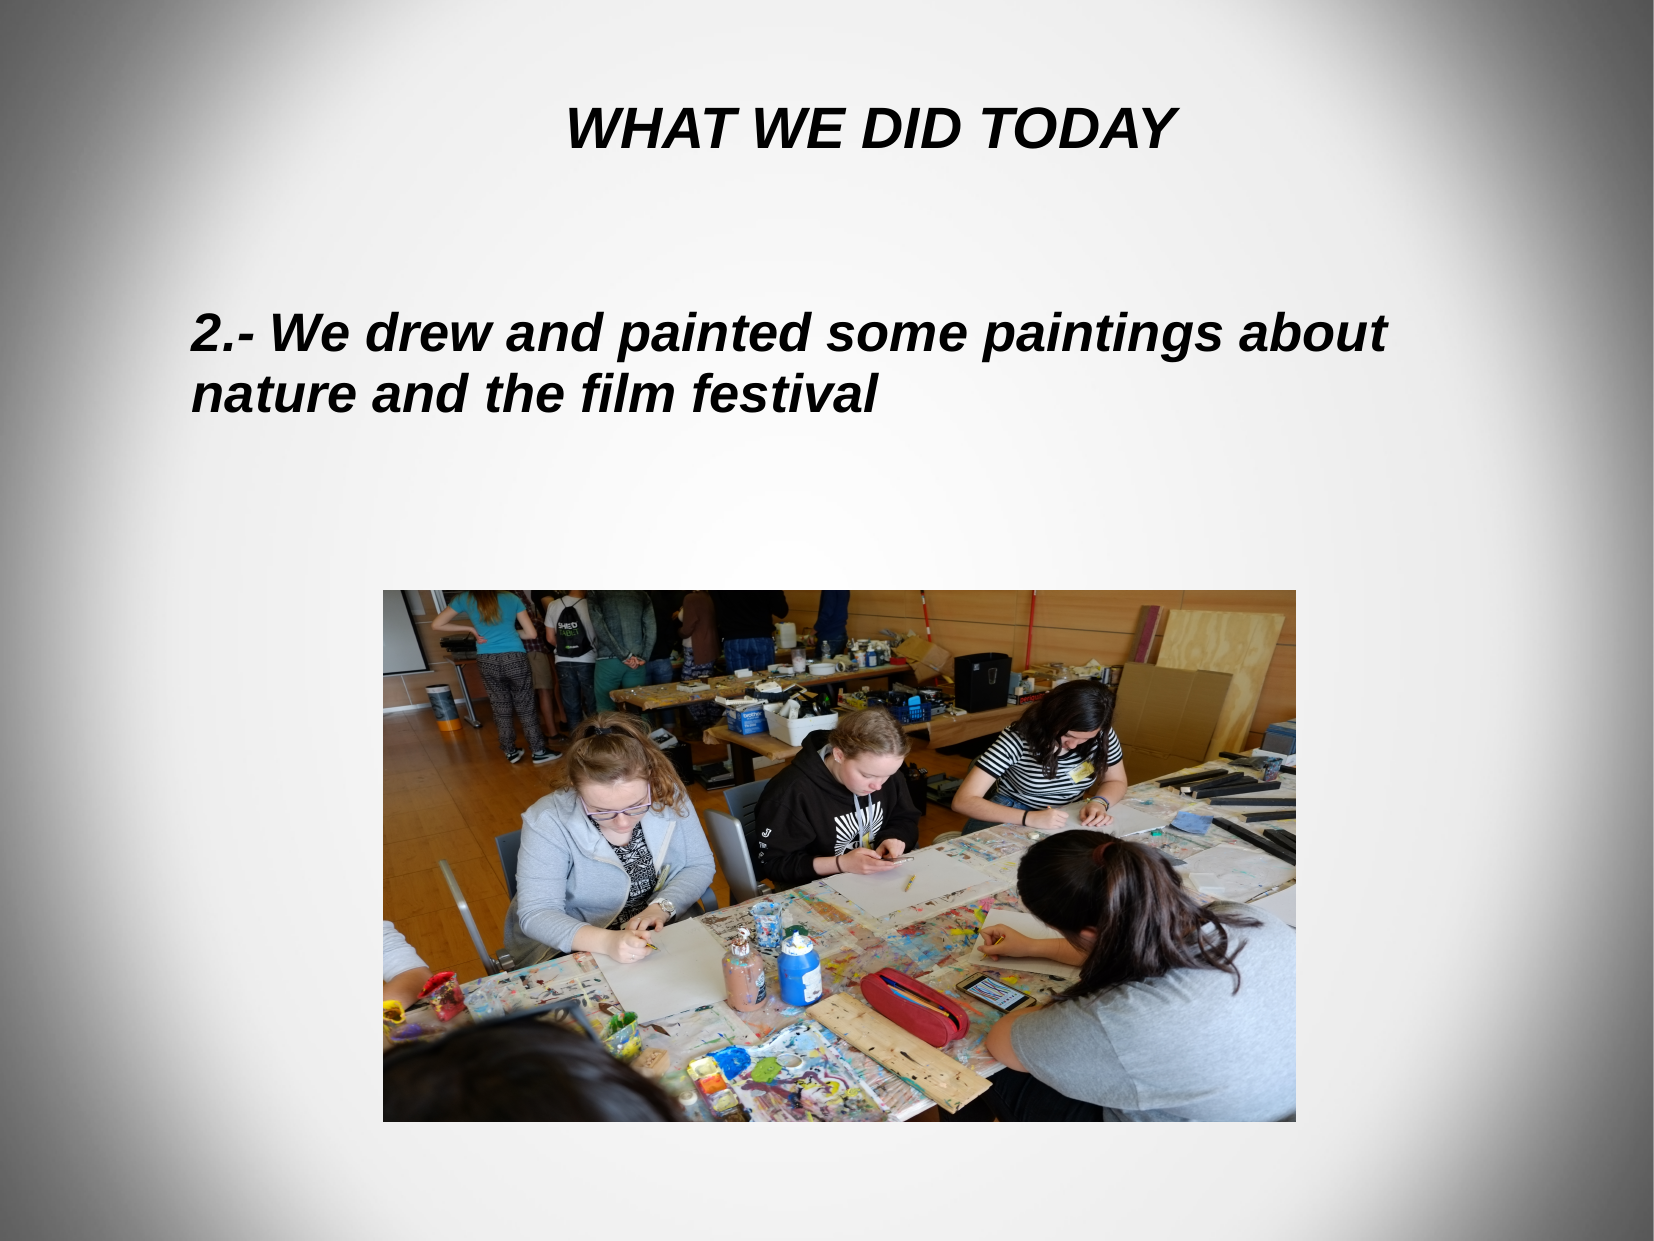

WHAT WE DID TODAY
2.- We drew and painted some paintings about nature and the film festival